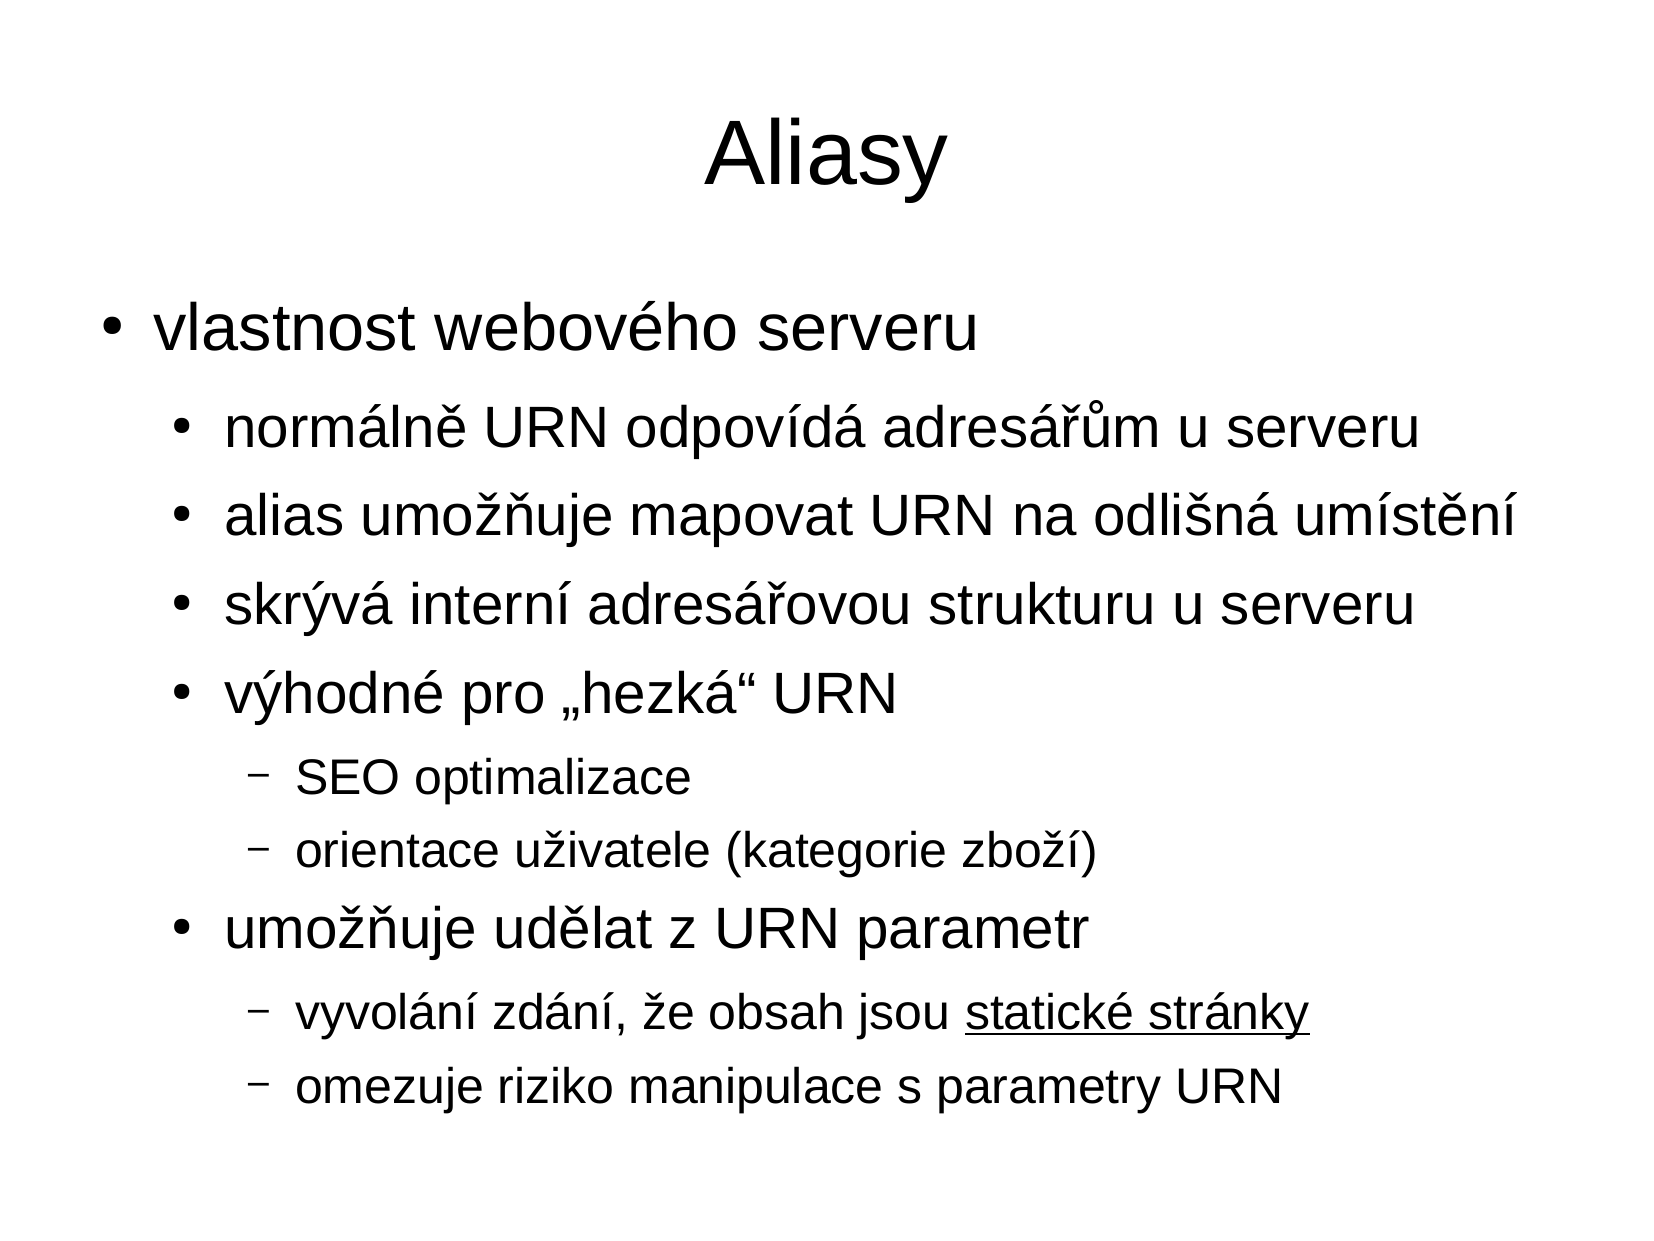

# Aliasy
vlastnost webového serveru
normálně URN odpovídá adresářům u serveru
alias umožňuje mapovat URN na odlišná umístění
skrývá interní adresářovou strukturu u serveru
výhodné pro „hezká“ URN
SEO optimalizace
orientace uživatele (kategorie zboží)
umožňuje udělat z URN parametr
vyvolání zdání, že obsah jsou statické stránky
omezuje riziko manipulace s parametry URN